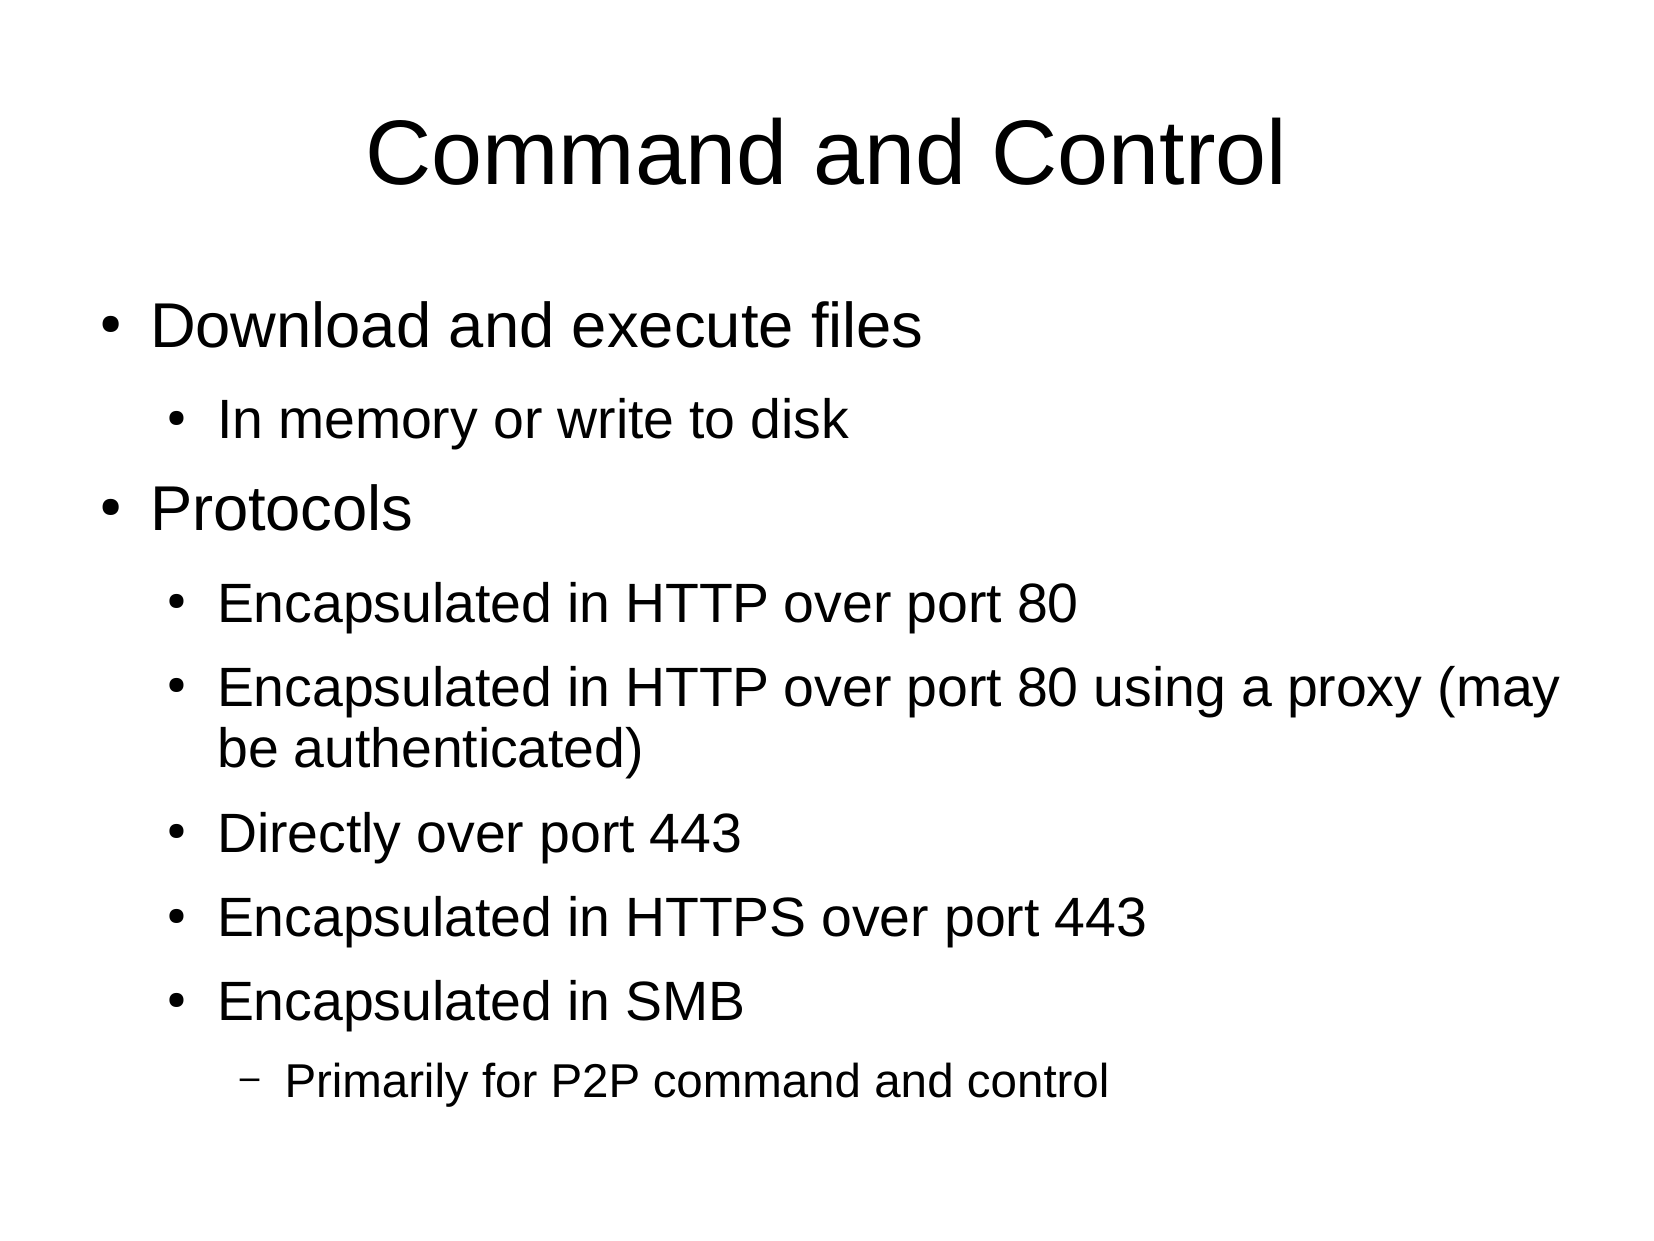

# Command and Control
Download and execute files
In memory or write to disk
Protocols
Encapsulated in HTTP over port 80
Encapsulated in HTTP over port 80 using a proxy (may be authenticated)
Directly over port 443
Encapsulated in HTTPS over port 443
Encapsulated in SMB
Primarily for P2P command and control